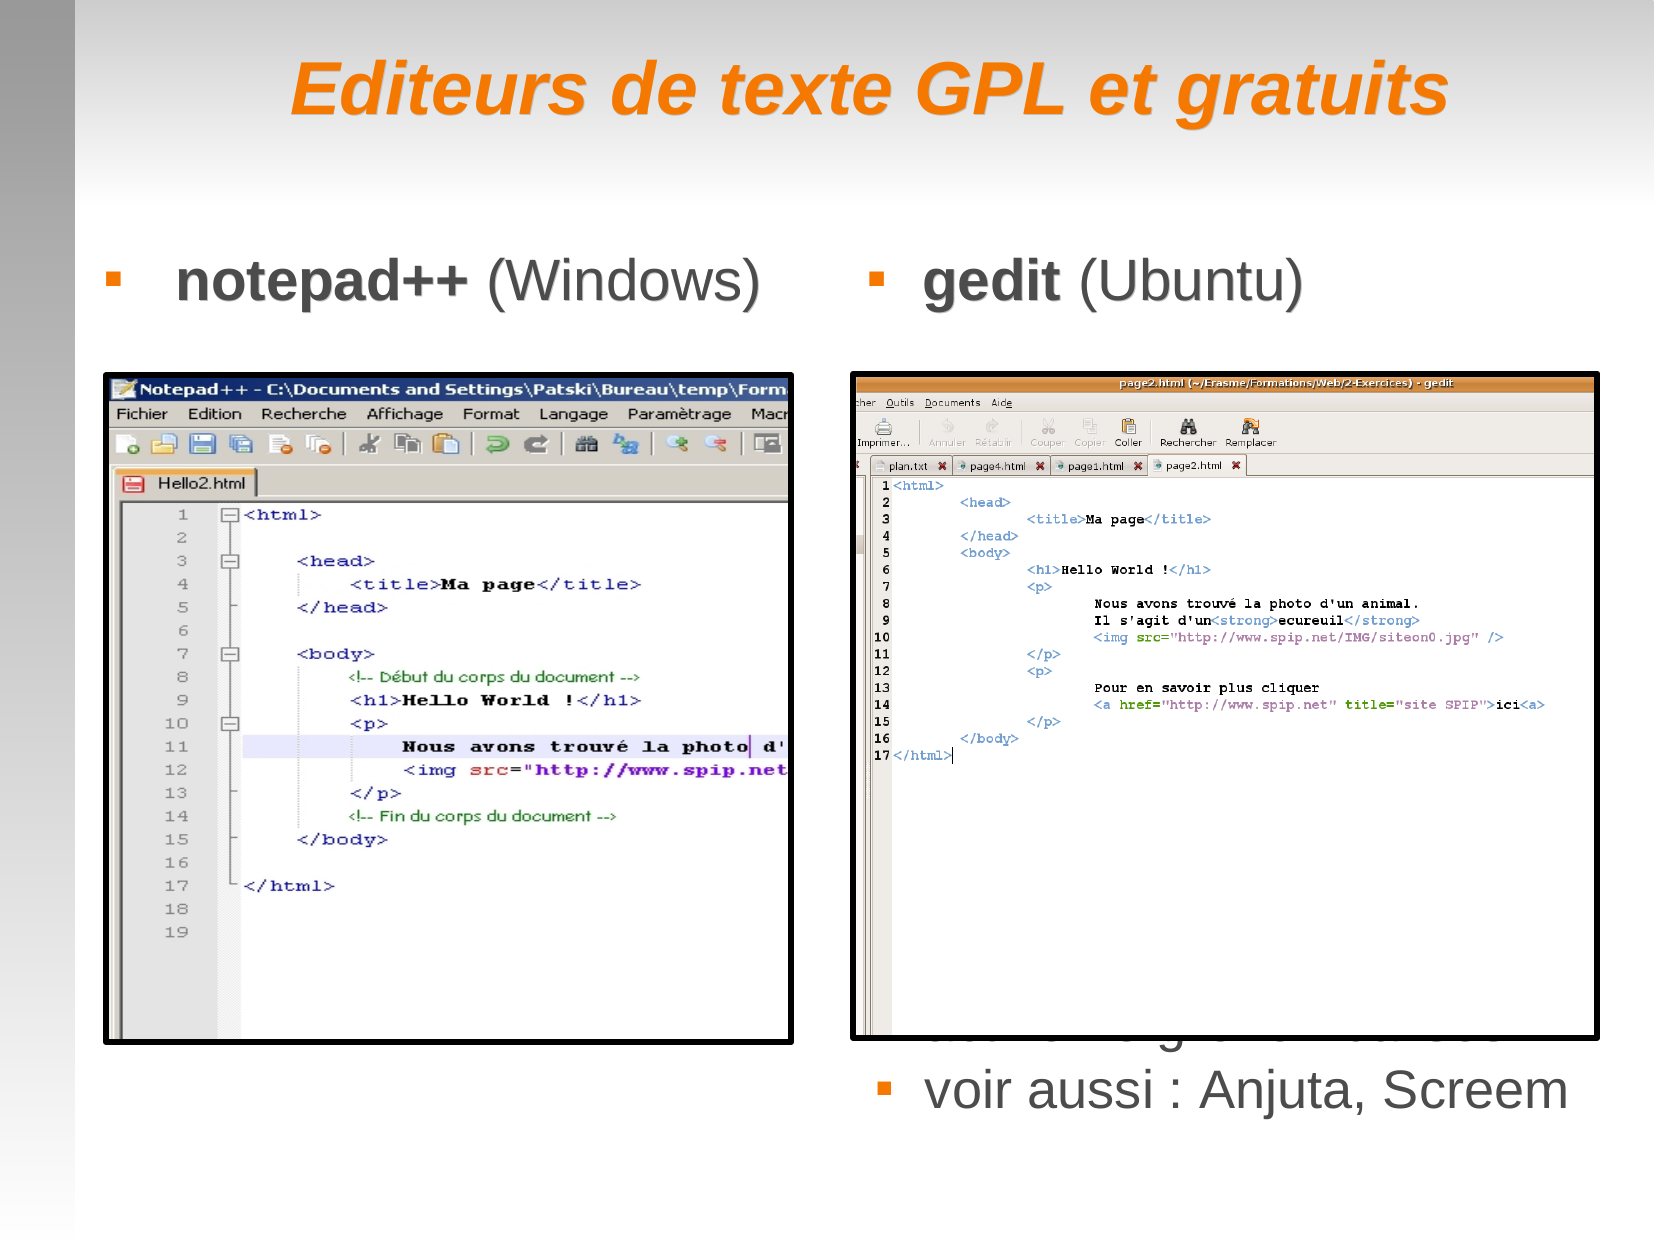

# Editeurs de texte GPL et gratuits
 notepad++ (Windows)
voir aussi : ultraedit, context
gedit (Ubuntu)
activer le greffon balises
voir aussi : Anjuta, Screem